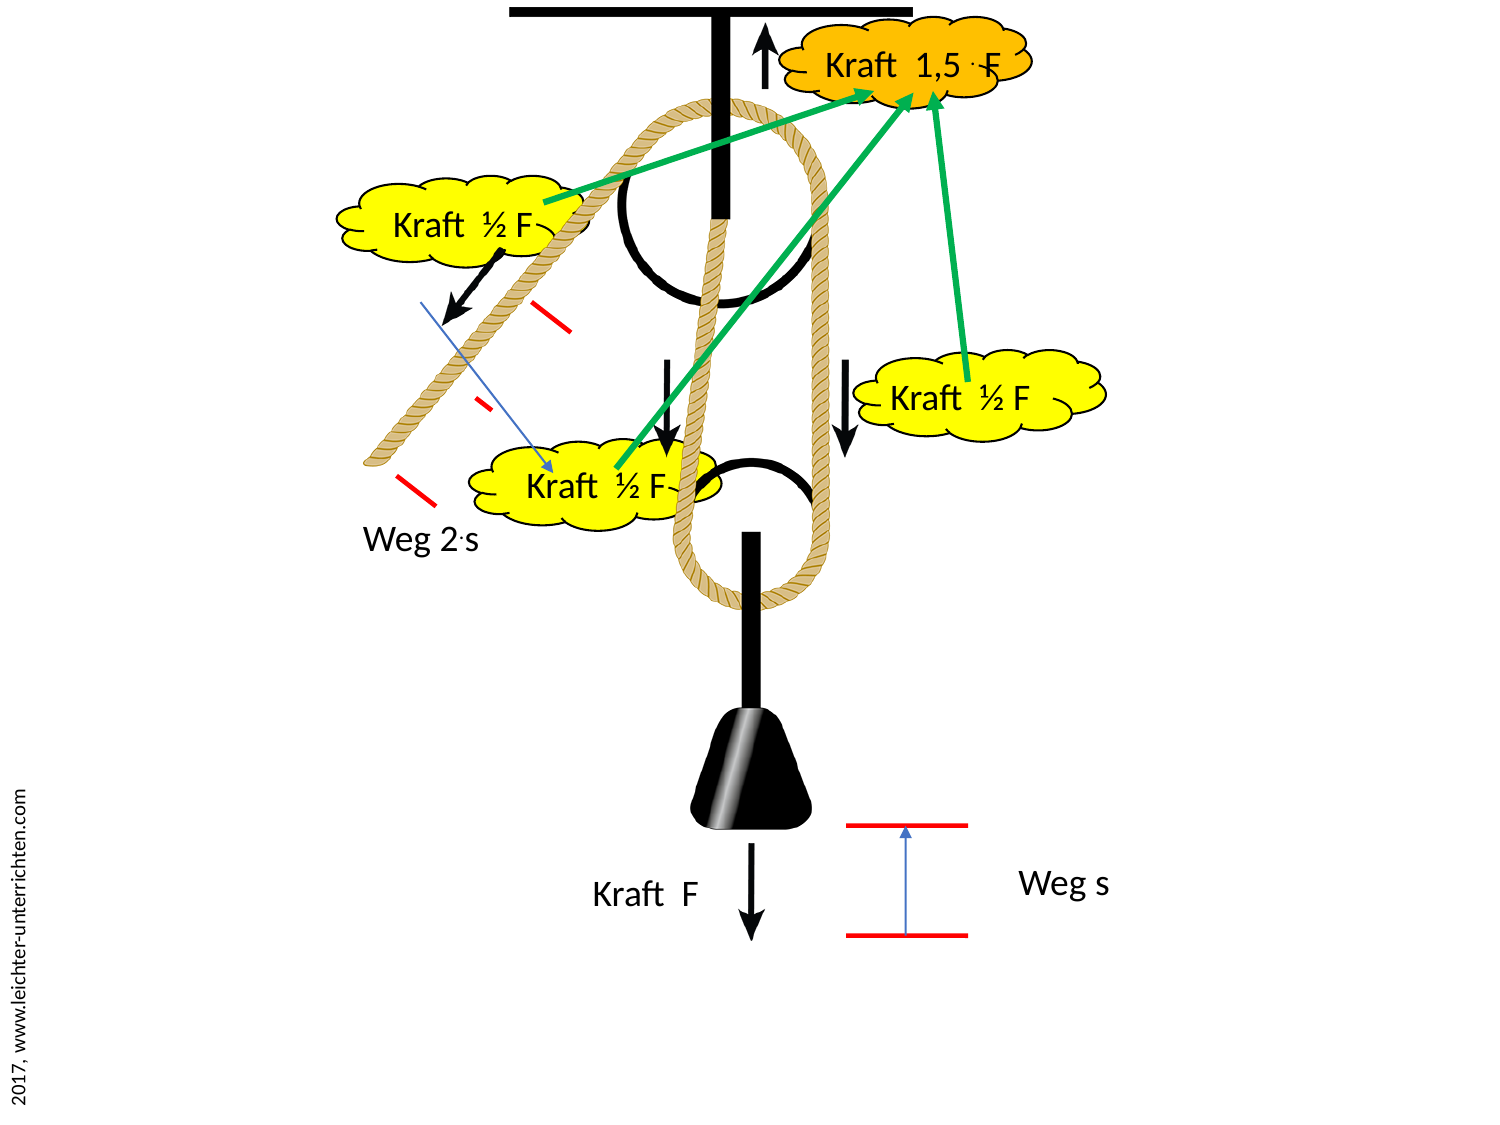

Kraft 1,5 . F
Kraft ½ F
Kraft ½ F
Kraft ½ F
Weg 2.s
Weg s
Kraft F
2017, www.leichter-unterrichten.com